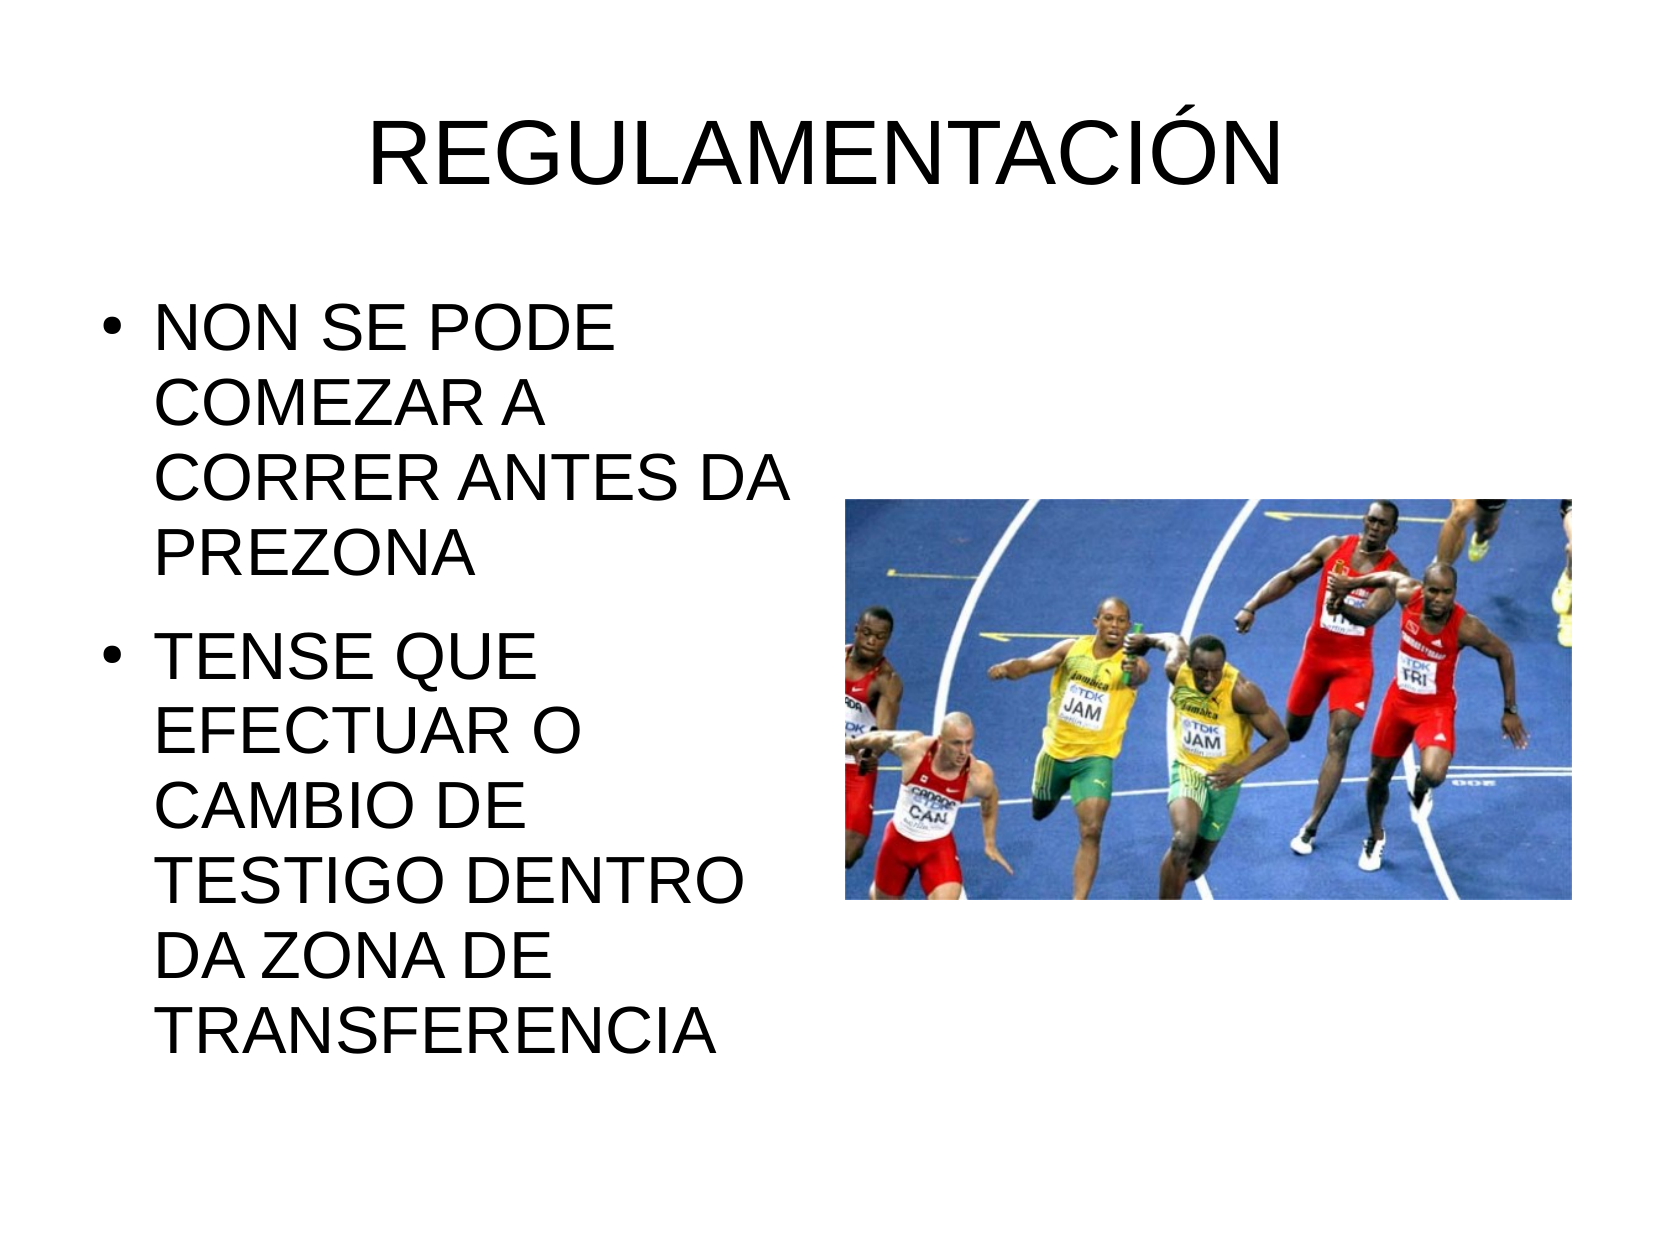

# REGULAMENTACIÓN
NON SE PODE COMEZAR A CORRER ANTES DA PREZONA
TENSE QUE EFECTUAR O CAMBIO DE TESTIGO DENTRO DA ZONA DE TRANSFERENCIA